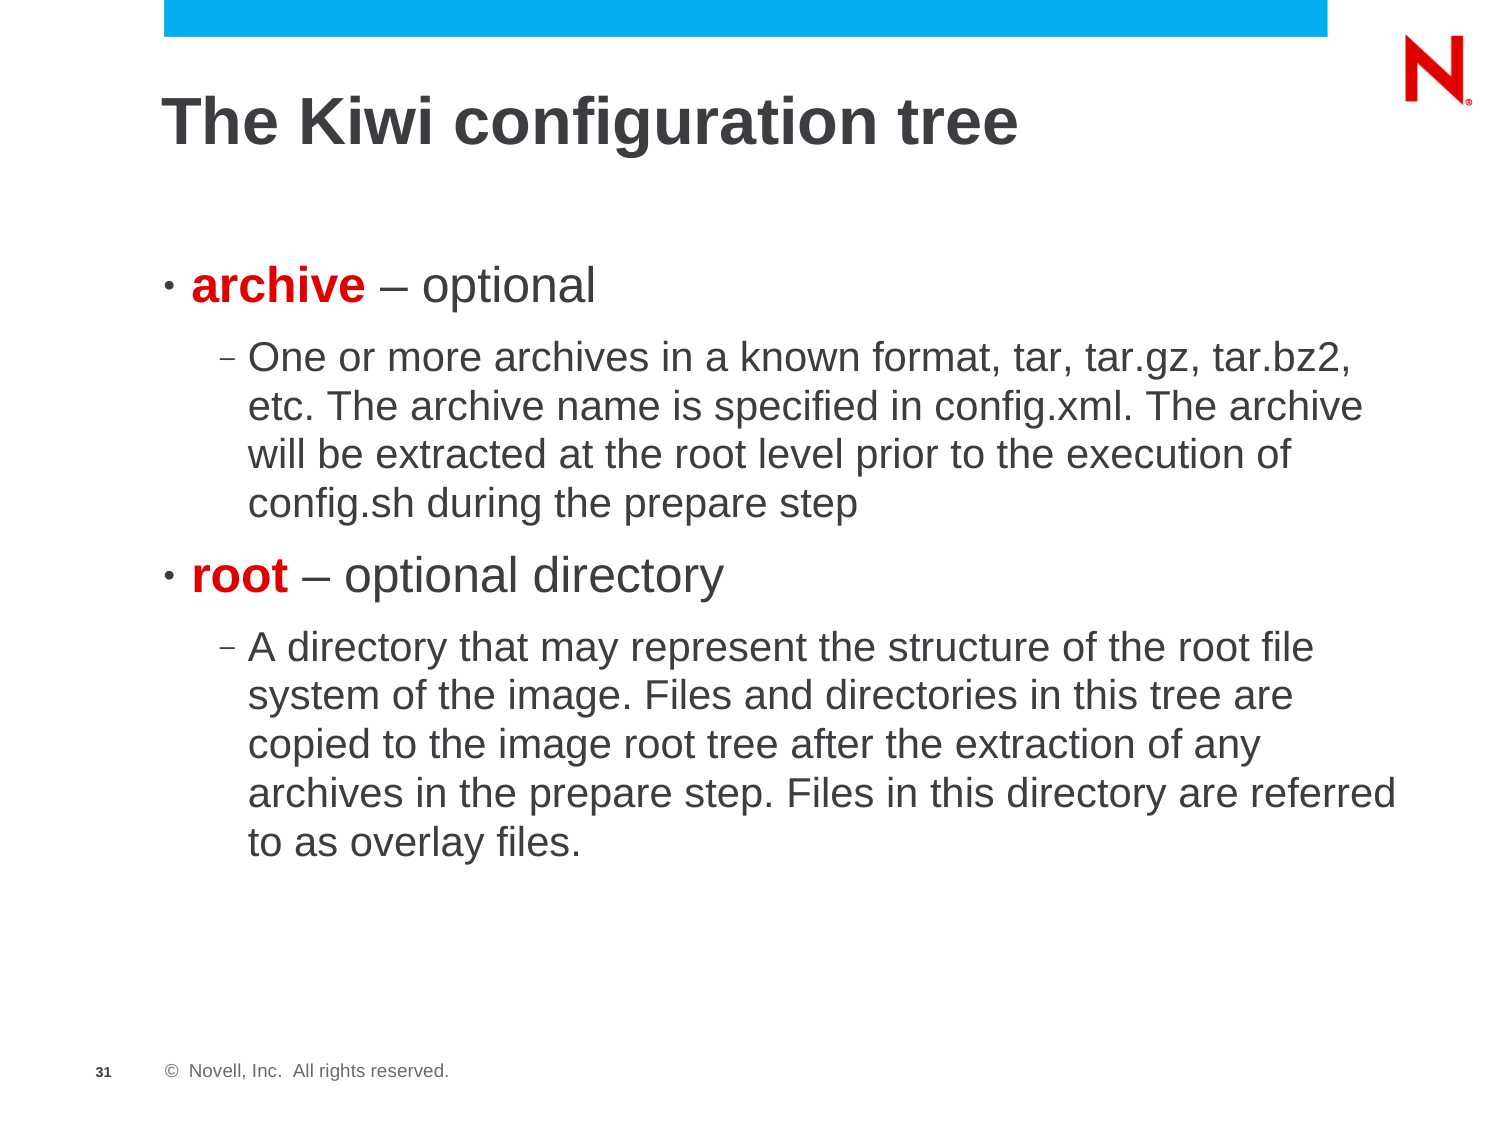

# The Kiwi configuration tree
archive – optional
One or more archives in a known format, tar, tar.gz, tar.bz2, etc. The archive name is specified in config.xml. The archive will be extracted at the root level prior to the execution of config.sh during the prepare step
root – optional directory
A directory that may represent the structure of the root file system of the image. Files and directories in this tree are copied to the image root tree after the extraction of any archives in the prepare step. Files in this directory are referred to as overlay files.